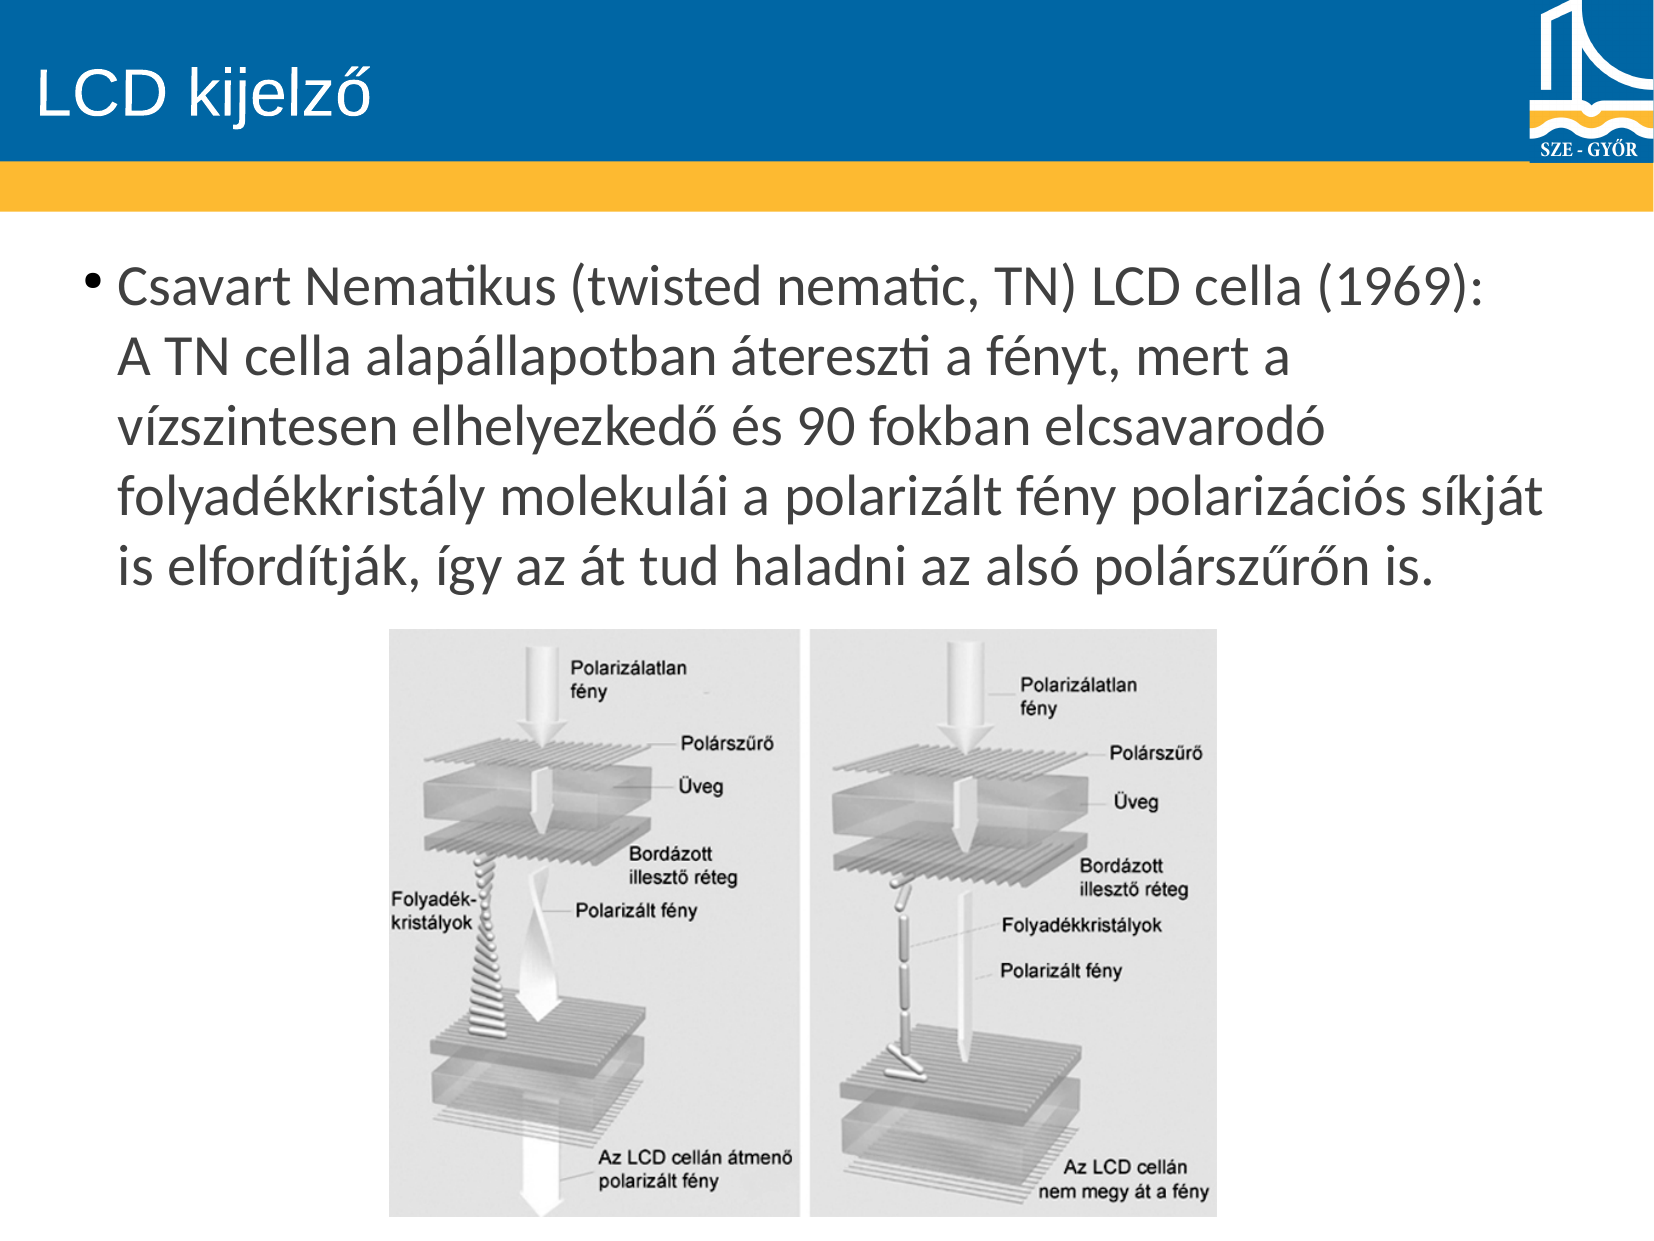

LCD kijelző
Csavart Nematikus (twisted nematic, TN) LCD cella (1969):
A TN cella alapállapotban átereszti a fényt, mert a vízszintesen elhelyezkedő és 90 fokban elcsavarodó folyadékkristály molekulái a polarizált fény polarizációs síkját is elfordítják, így az át tud haladni az alsó polárszűrőn is.